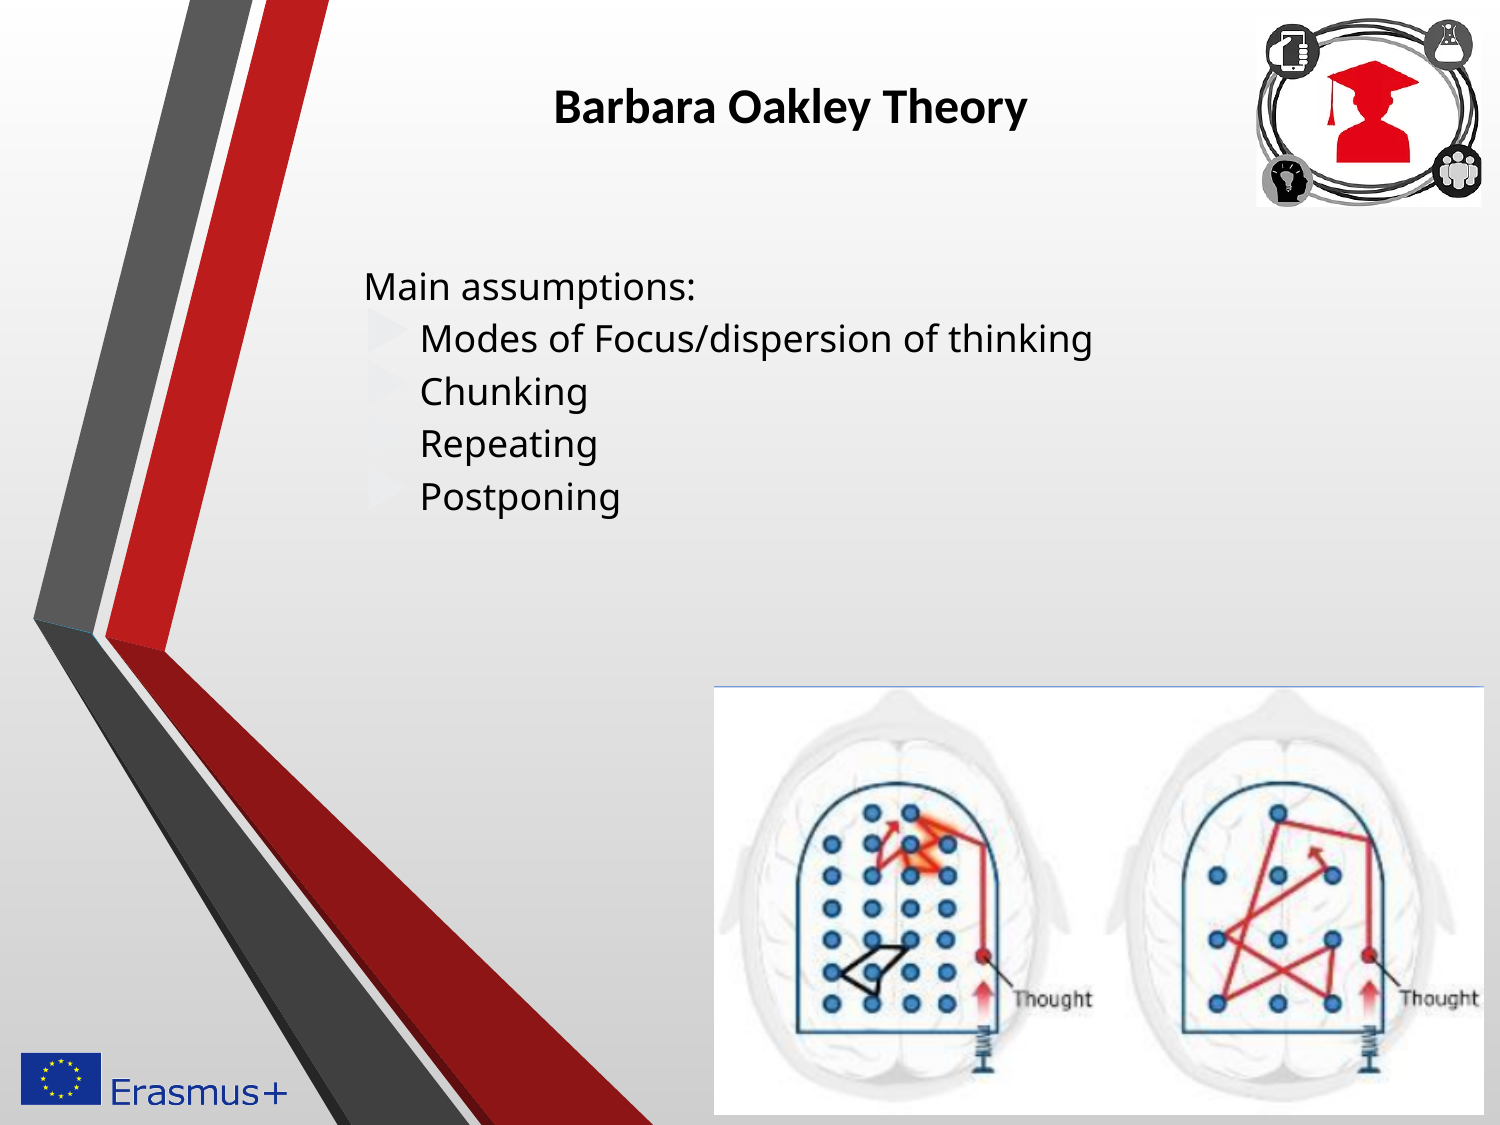

Barbara Oakley Theory
Main assumptions:
Modes of Focus/dispersion of thinking
Chunking
Repeating
Postponing